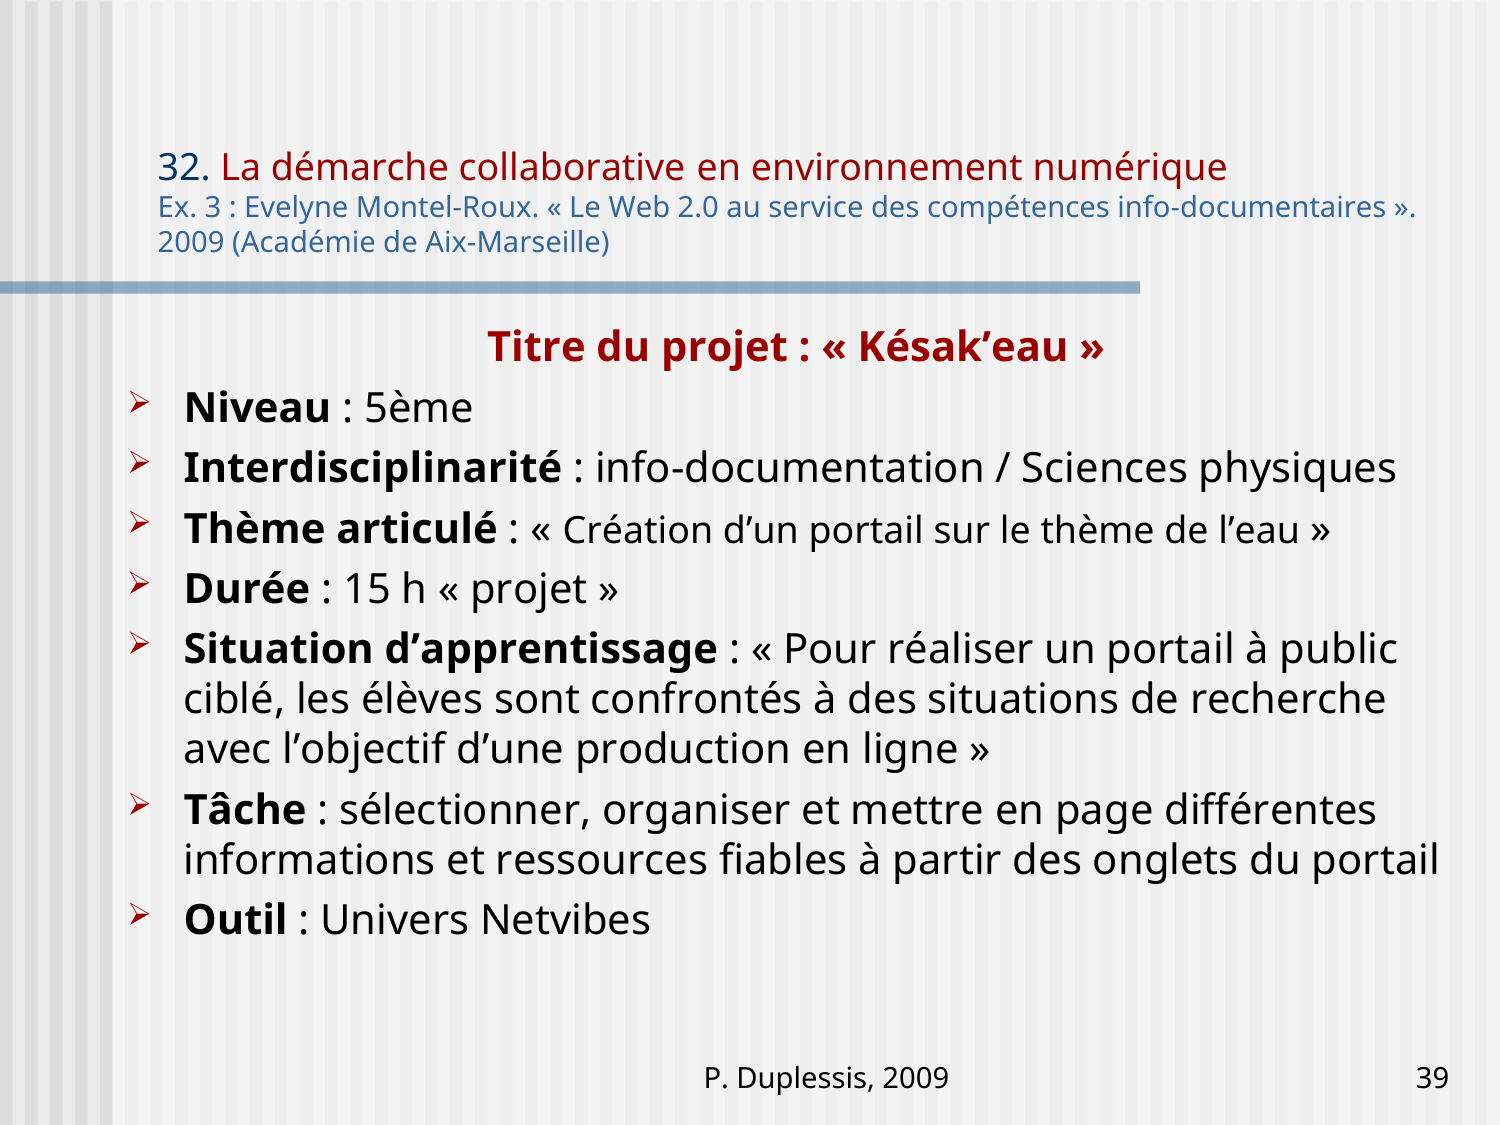

# 32. La démarche collaborative en environnement numérique Ex. 3 : Evelyne Montel-Roux. « Le Web 2.0 au service des compétences info-documentaires ». 2009 (Académie de Aix-Marseille)
Titre du projet : « Késak’eau »
Niveau : 5ème
Interdisciplinarité : info-documentation / Sciences physiques
Thème articulé : « Création d’un portail sur le thème de l’eau »
Durée : 15 h « projet »
Situation d’apprentissage : « Pour réaliser un portail à public ciblé, les élèves sont confrontés à des situations de recherche avec l’objectif d’une production en ligne »
Tâche : sélectionner, organiser et mettre en page différentes informations et ressources fiables à partir des onglets du portail
Outil : Univers Netvibes
P. Duplessis, 2009
39